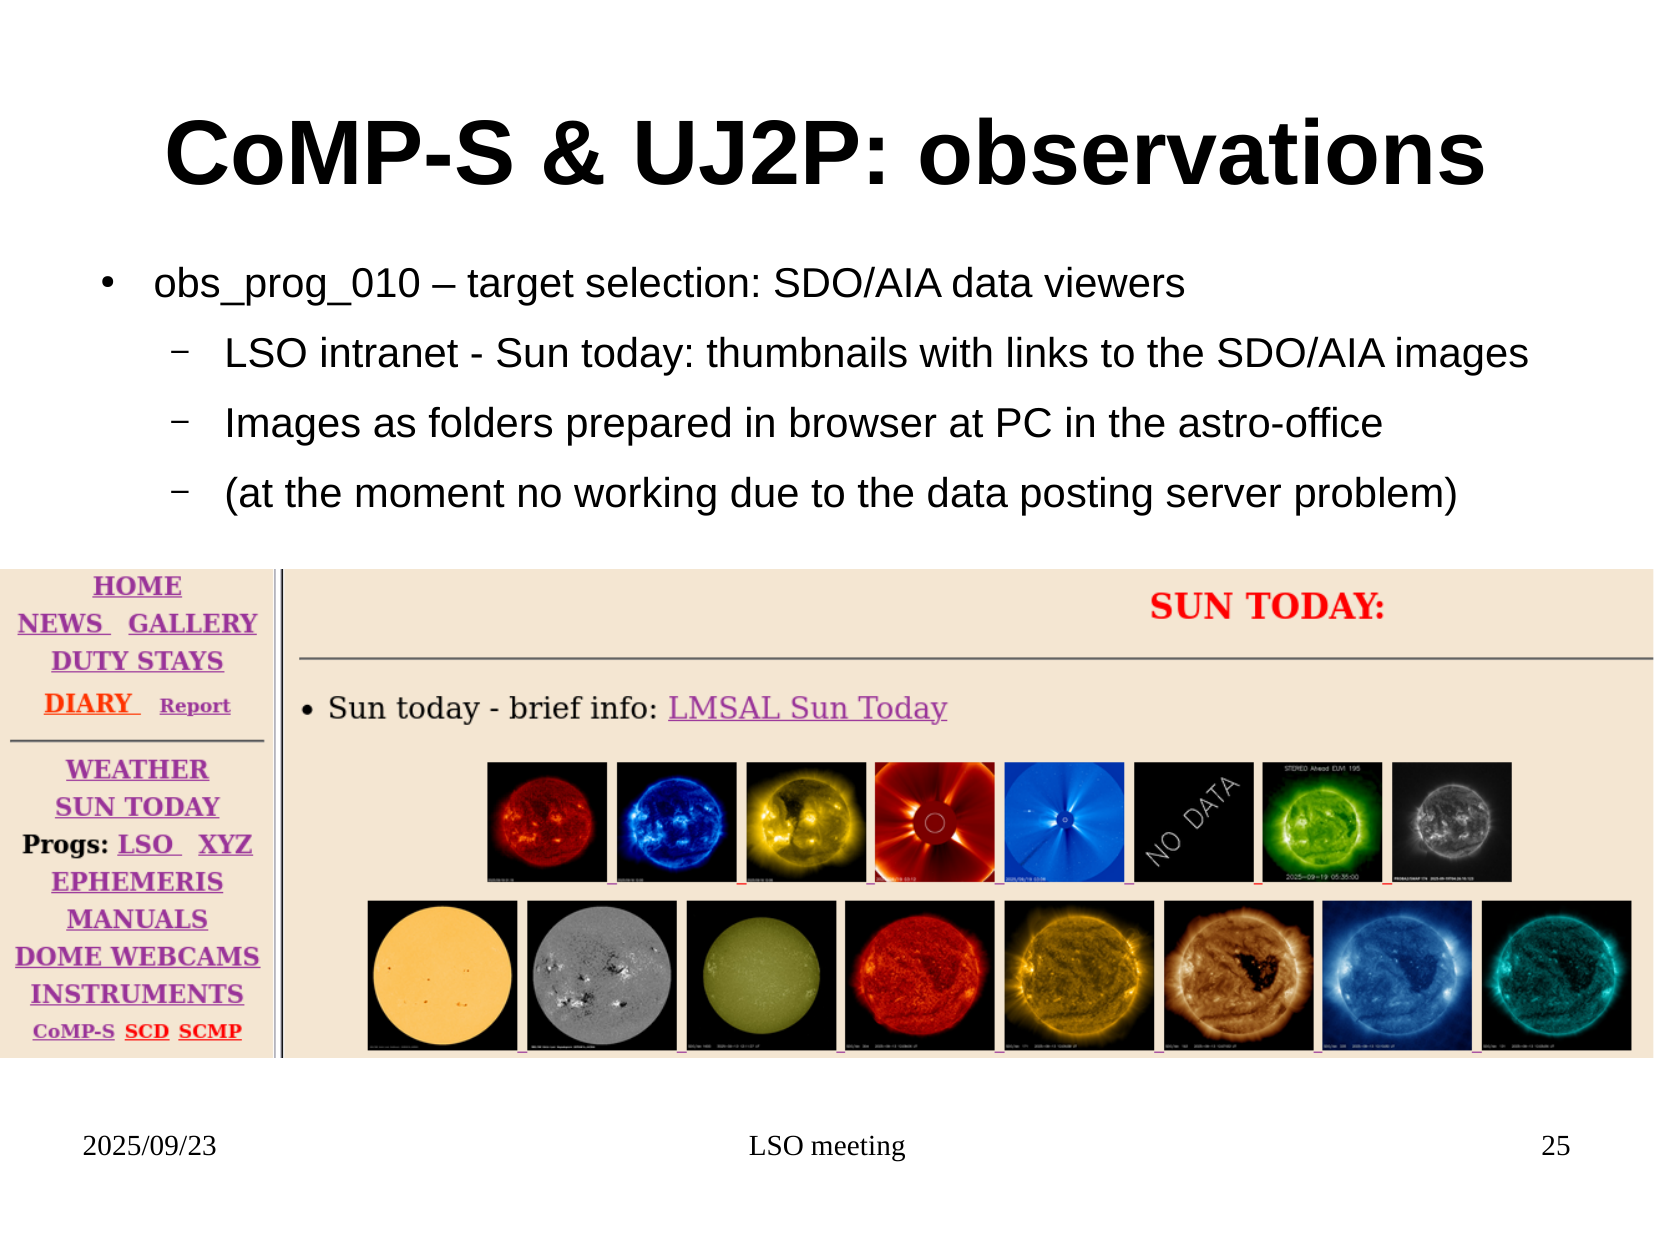

# CoMP-S & UJ2P: observations
obs_prog_010 – target selection: SDO/AIA data viewers
LSO intranet - Sun today: thumbnails with links to the SDO/AIA images
Images as folders prepared in browser at PC in the astro-office
(at the moment no working due to the data posting server problem)
2025/09/23
LSO meeting
25